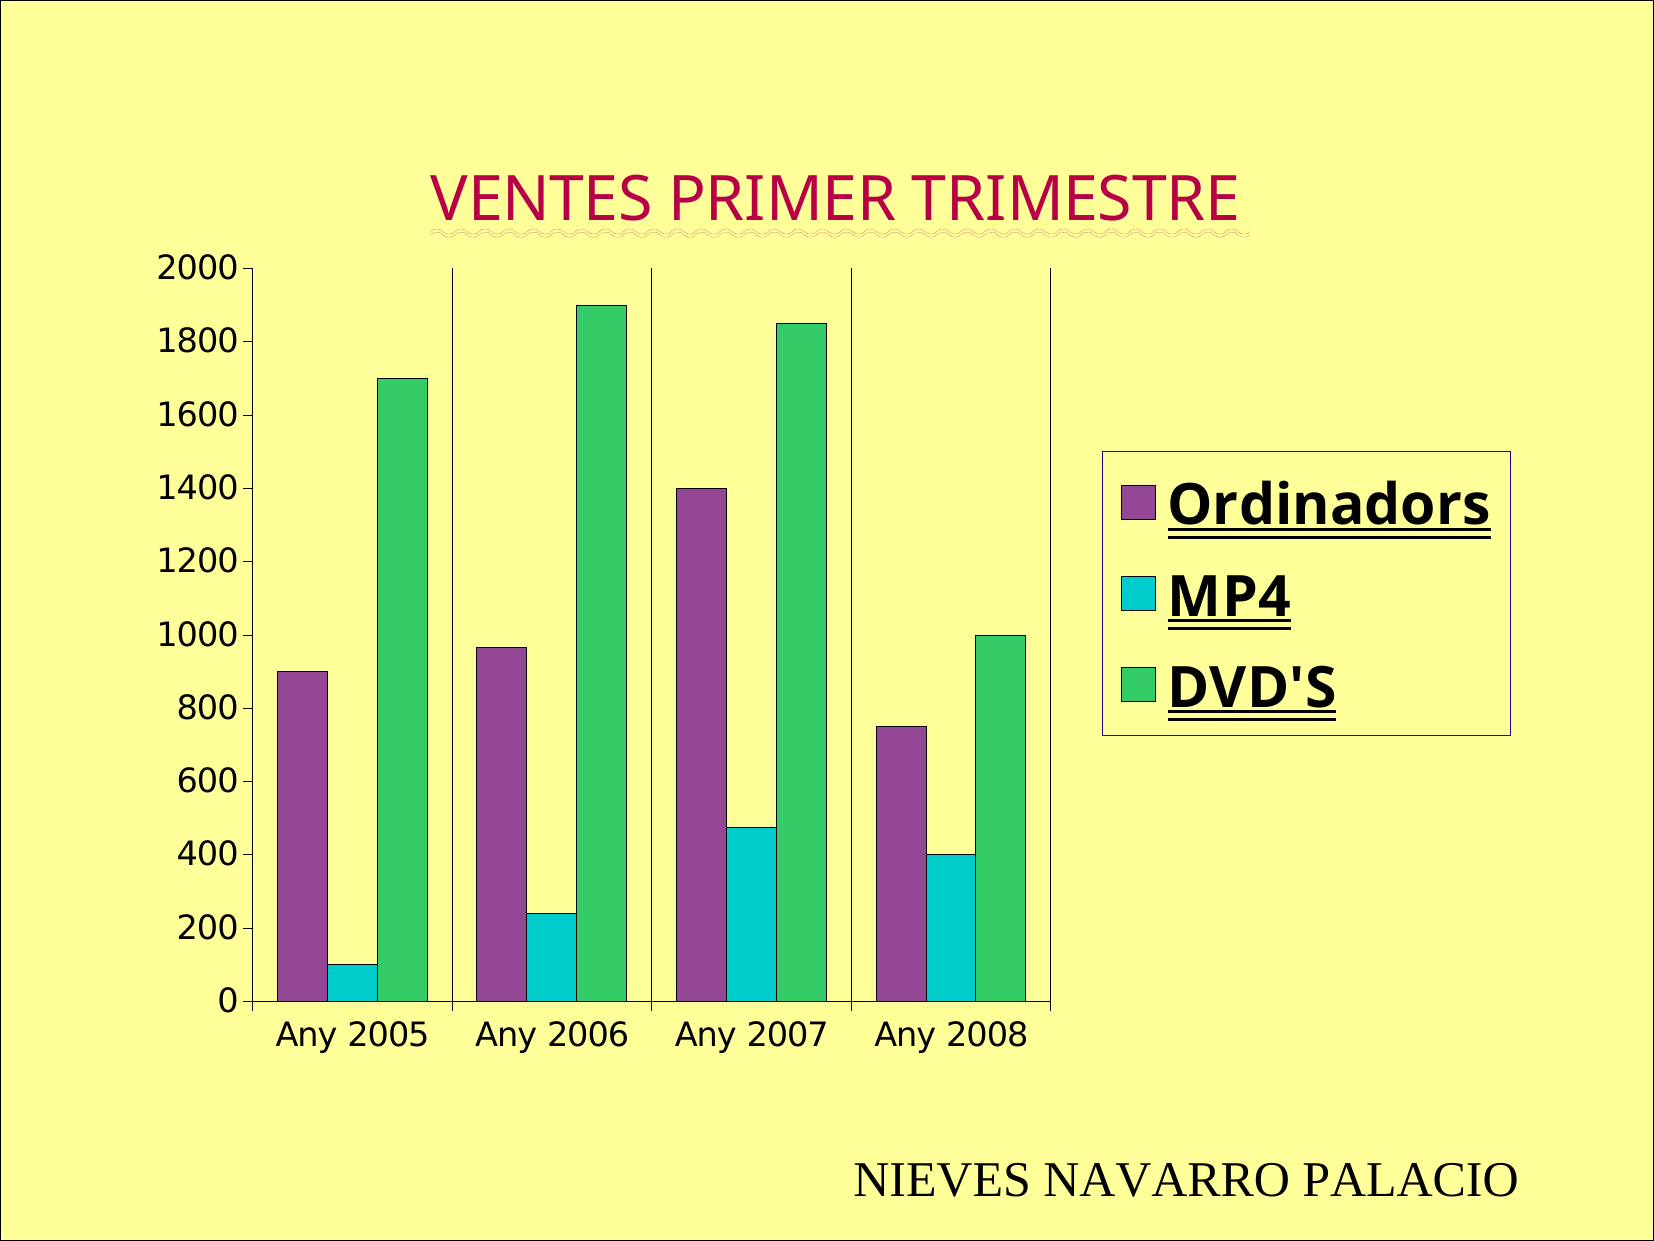

### Chart: VENTES PRIMER TRIMESTRE
| Category | Ordinadors | MP4 | DVD'S |
|---|---|---|---|
| Any 2005 | 899.0 | 100.0 | 1700.0 |
| Any 2006 | 965.0 | 240.0 | 1900.0 |
| Any 2007 | 1400.0 | 475.0 | 1850.0 |
| Any 2008 | 750.0 | 400.0 | 1000.0 |